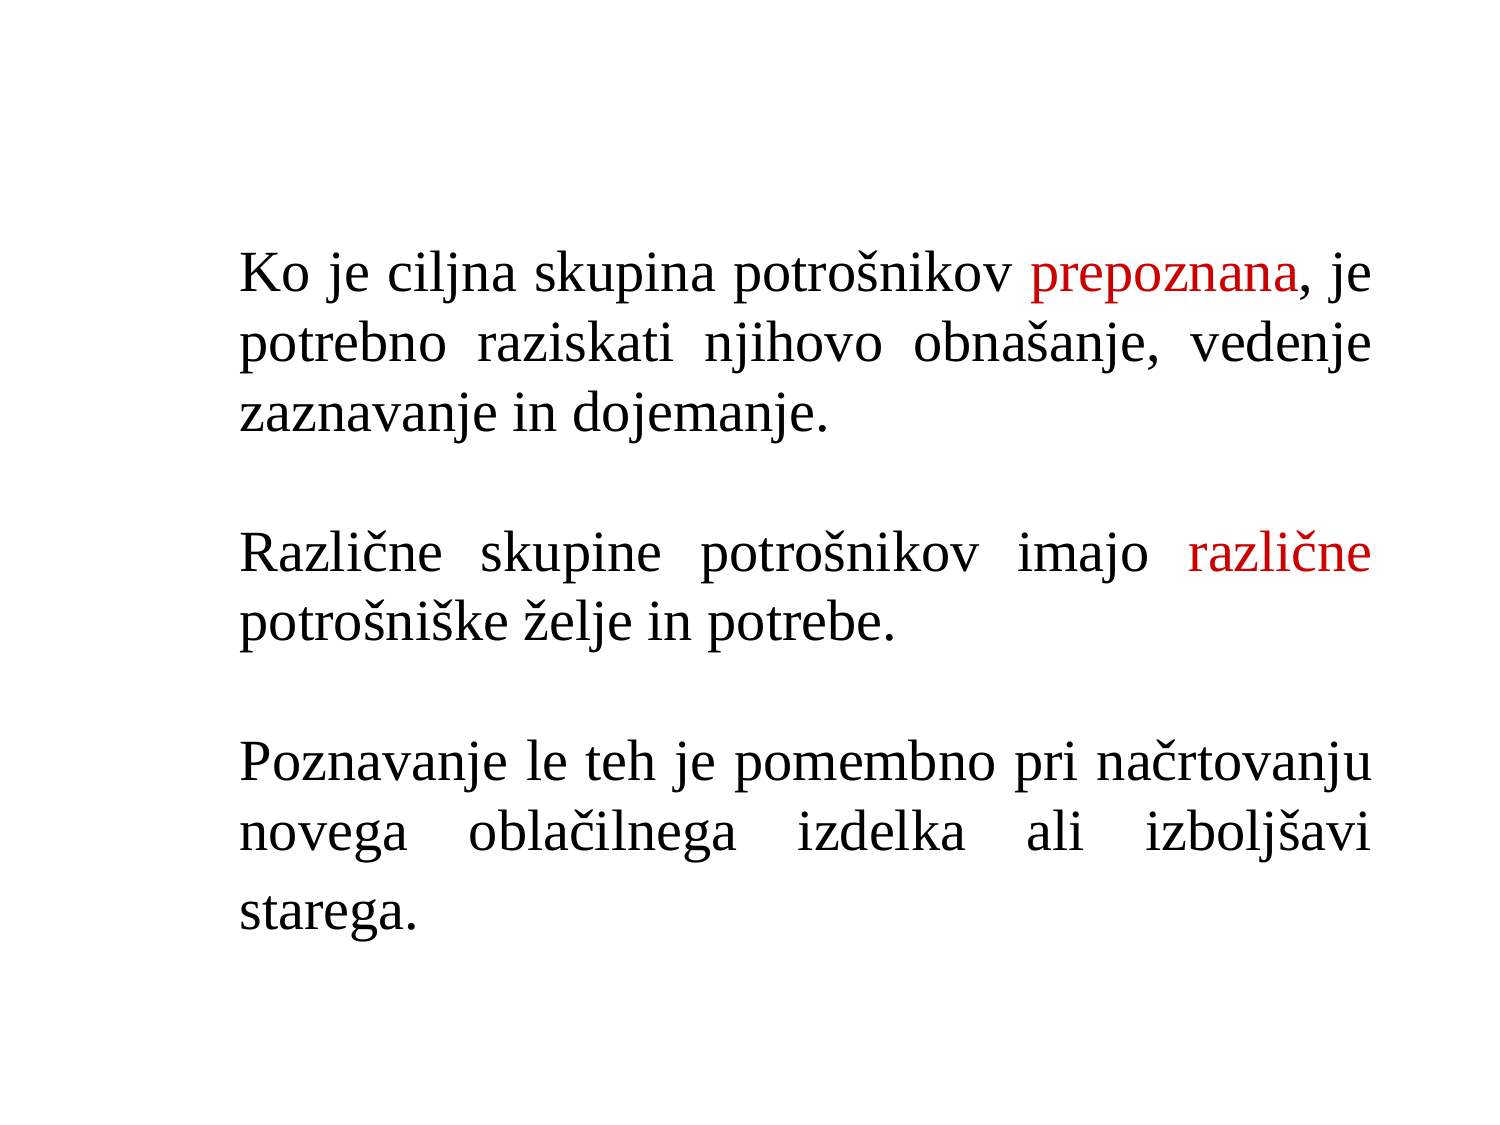

Ko je ciljna skupina potrošnikov prepoznana, je potrebno raziskati njihovo obnašanje, vedenje zaznavanje in dojemanje.
Različne skupine potrošnikov imajo različne potrošniške želje in potrebe.
Poznavanje le teh je pomembno pri načrtovanju novega oblačilnega izdelka ali izboljšavi starega.